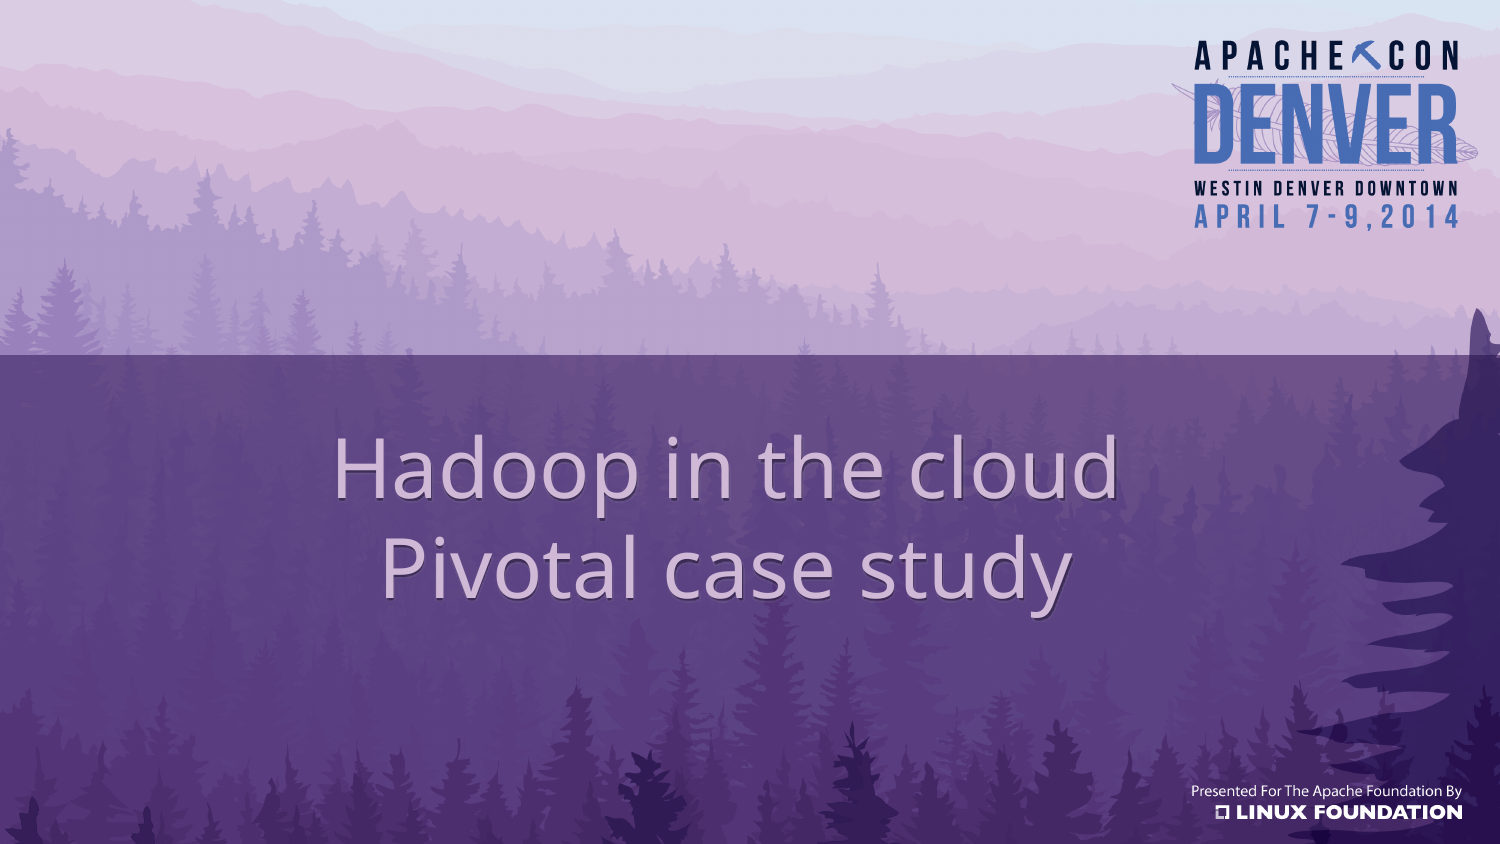

# Hadoop in the cloud Pivotal case study